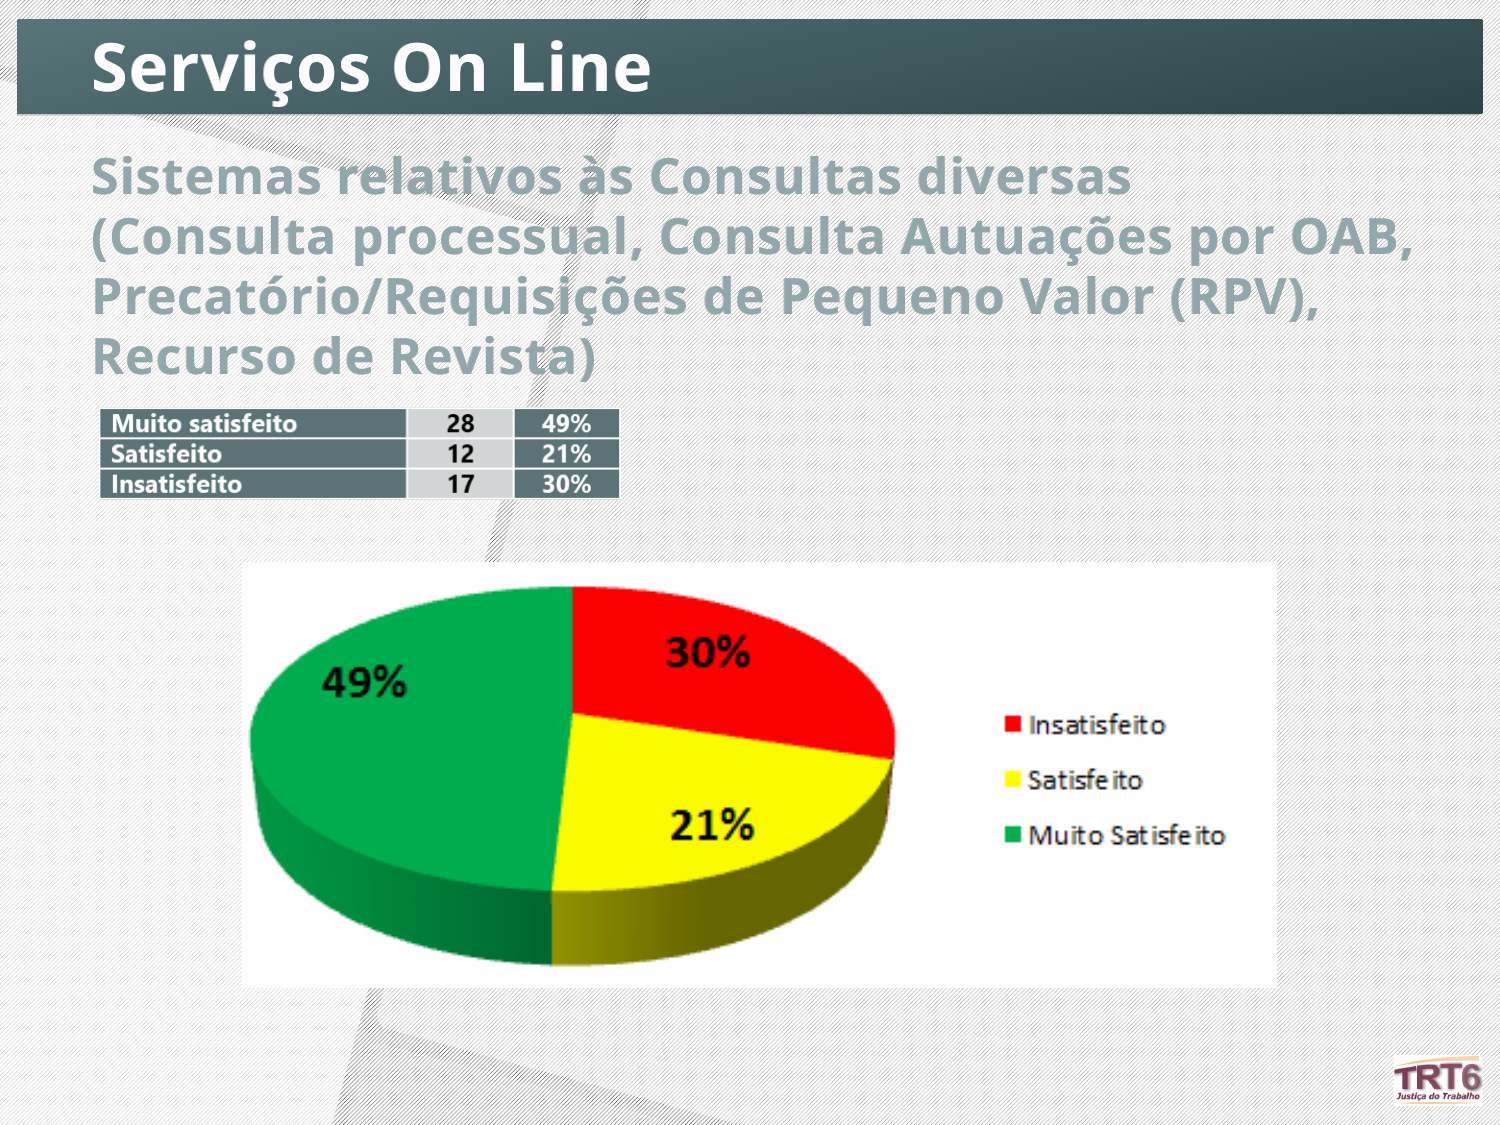

Serviços On Line
Sistemas relativos às Consultas diversas
(Consulta processual, Consulta Autuações por OAB, Precatório/Requisições de Pequeno Valor (RPV), Recurso de Revista)